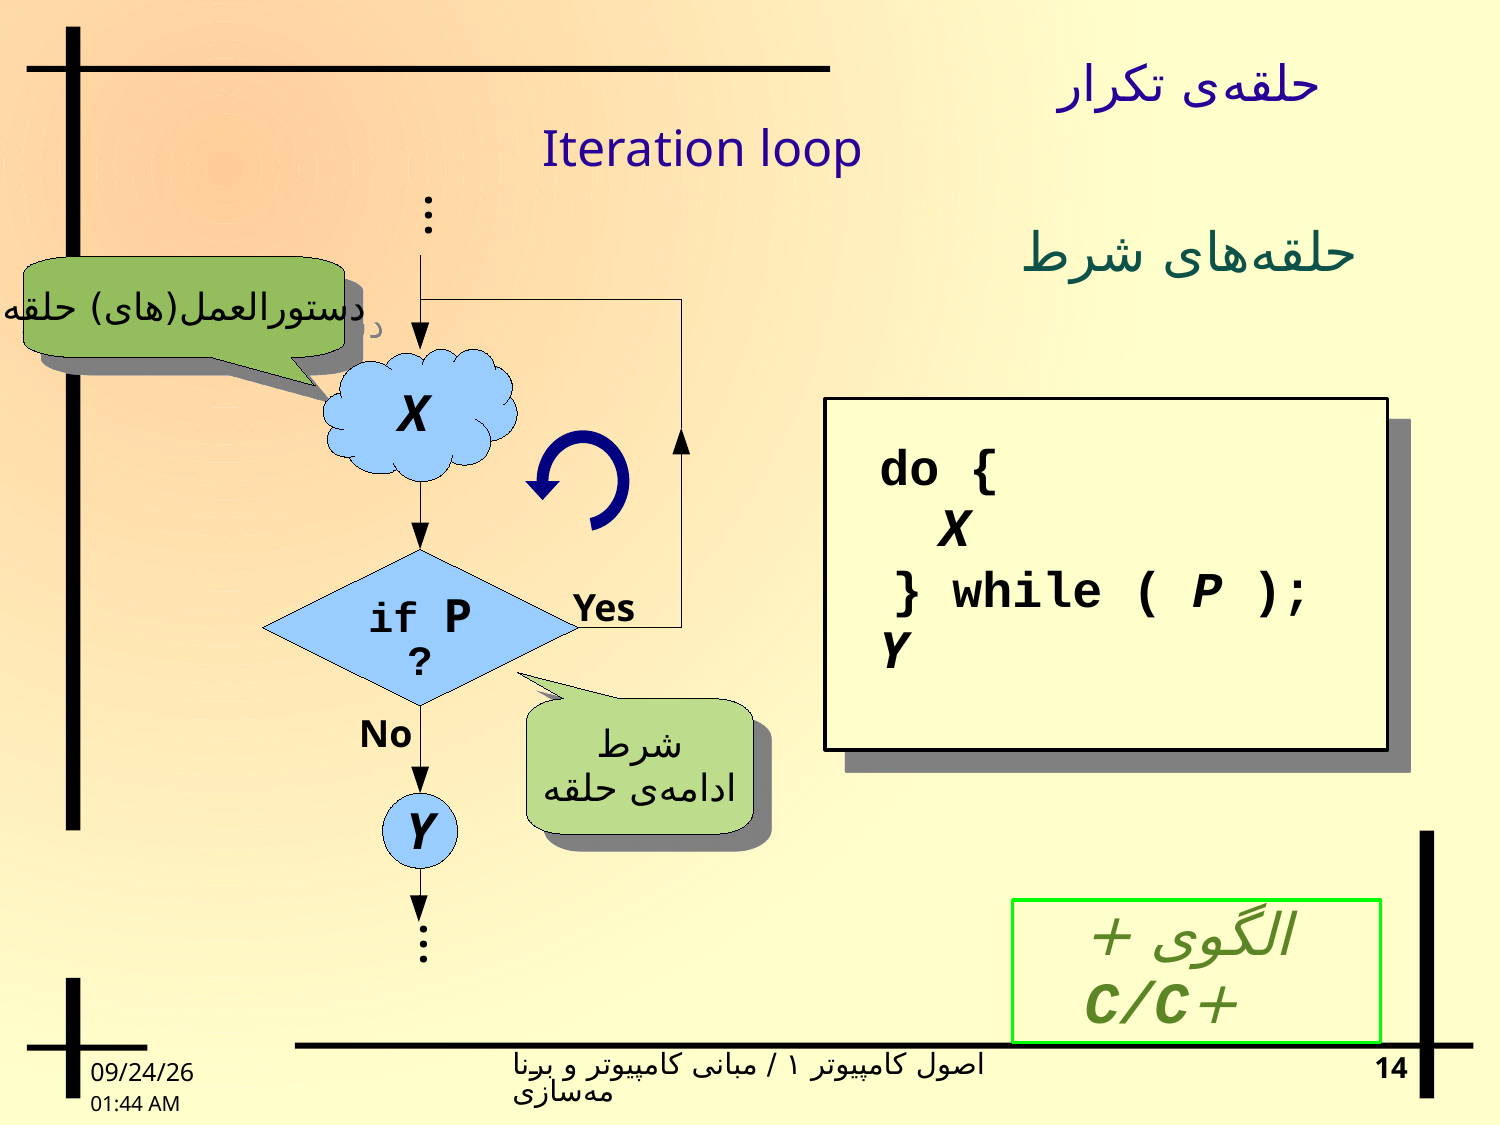

حلقه‌ی تکرار Iteration loop
...
# حلقه‌های شرط
دستورالعمل(های) حلقه
X
do {
 X
 } while ( P );
Y
if P
?
Yes
شرط
ادامه‌ی حلقه
No
Y
الگوی ++C/C
...
اصول کامپیوتر ۱ / مبانی کامپیوتر و برنامه‌سازی
14